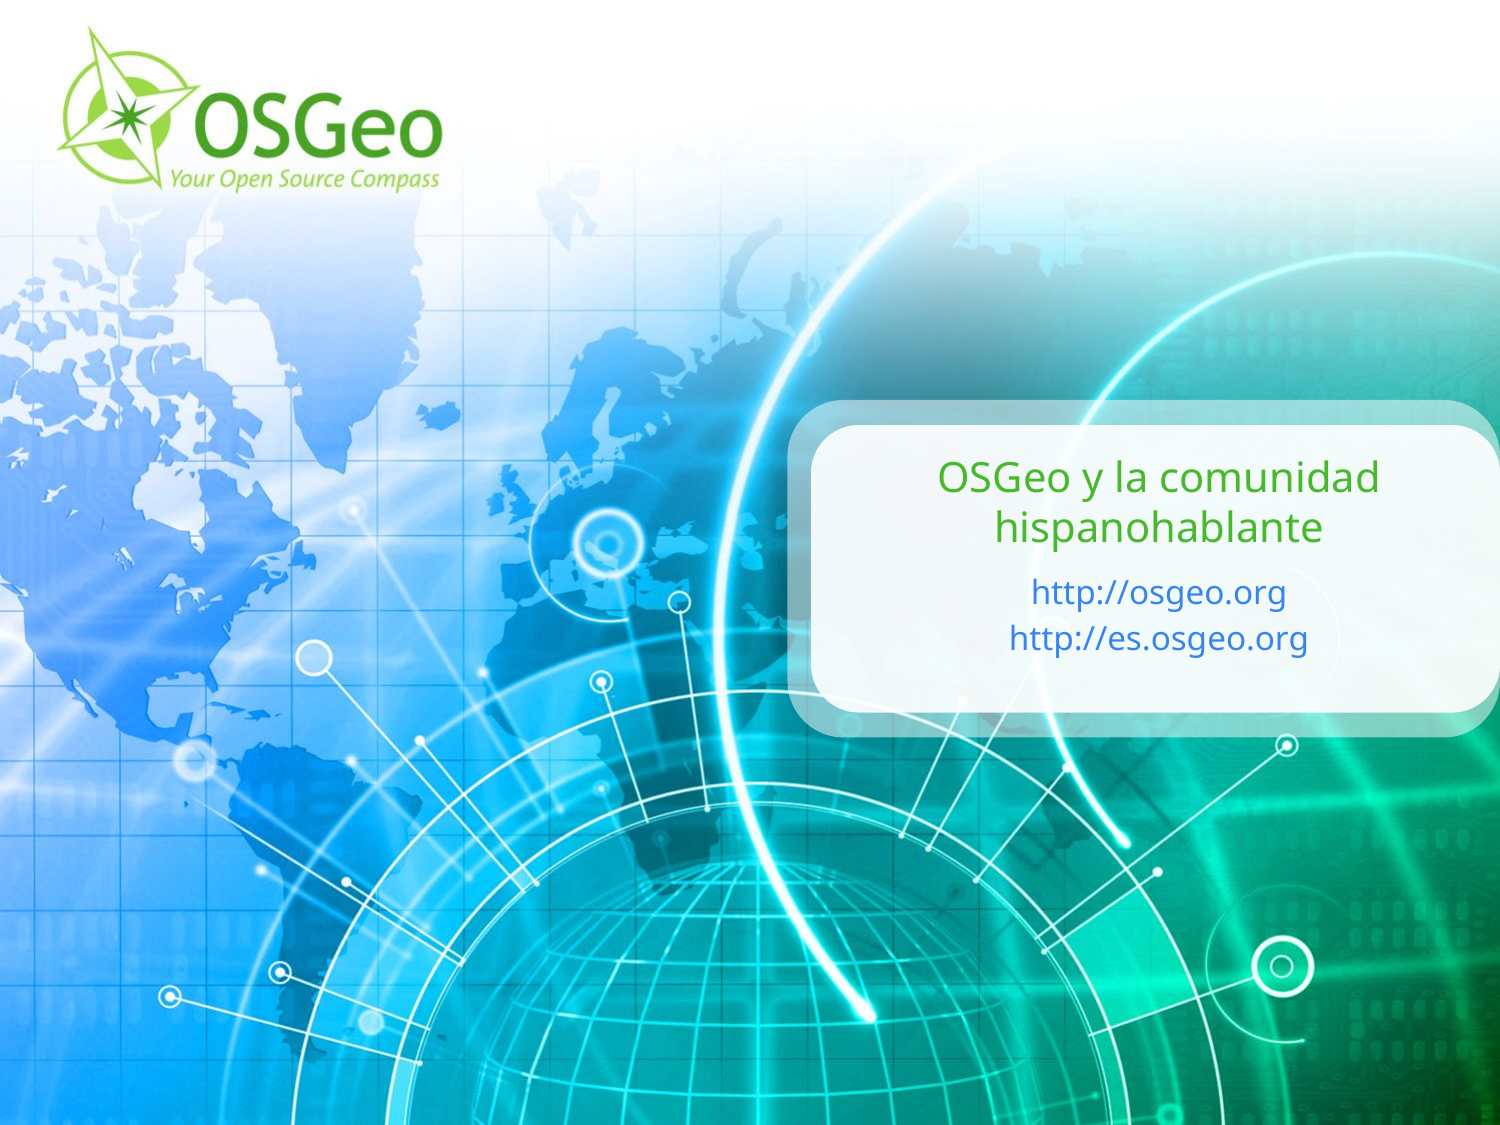

OSGeo y la comunidad hispanohablante
http://osgeo.org
http://es.osgeo.org